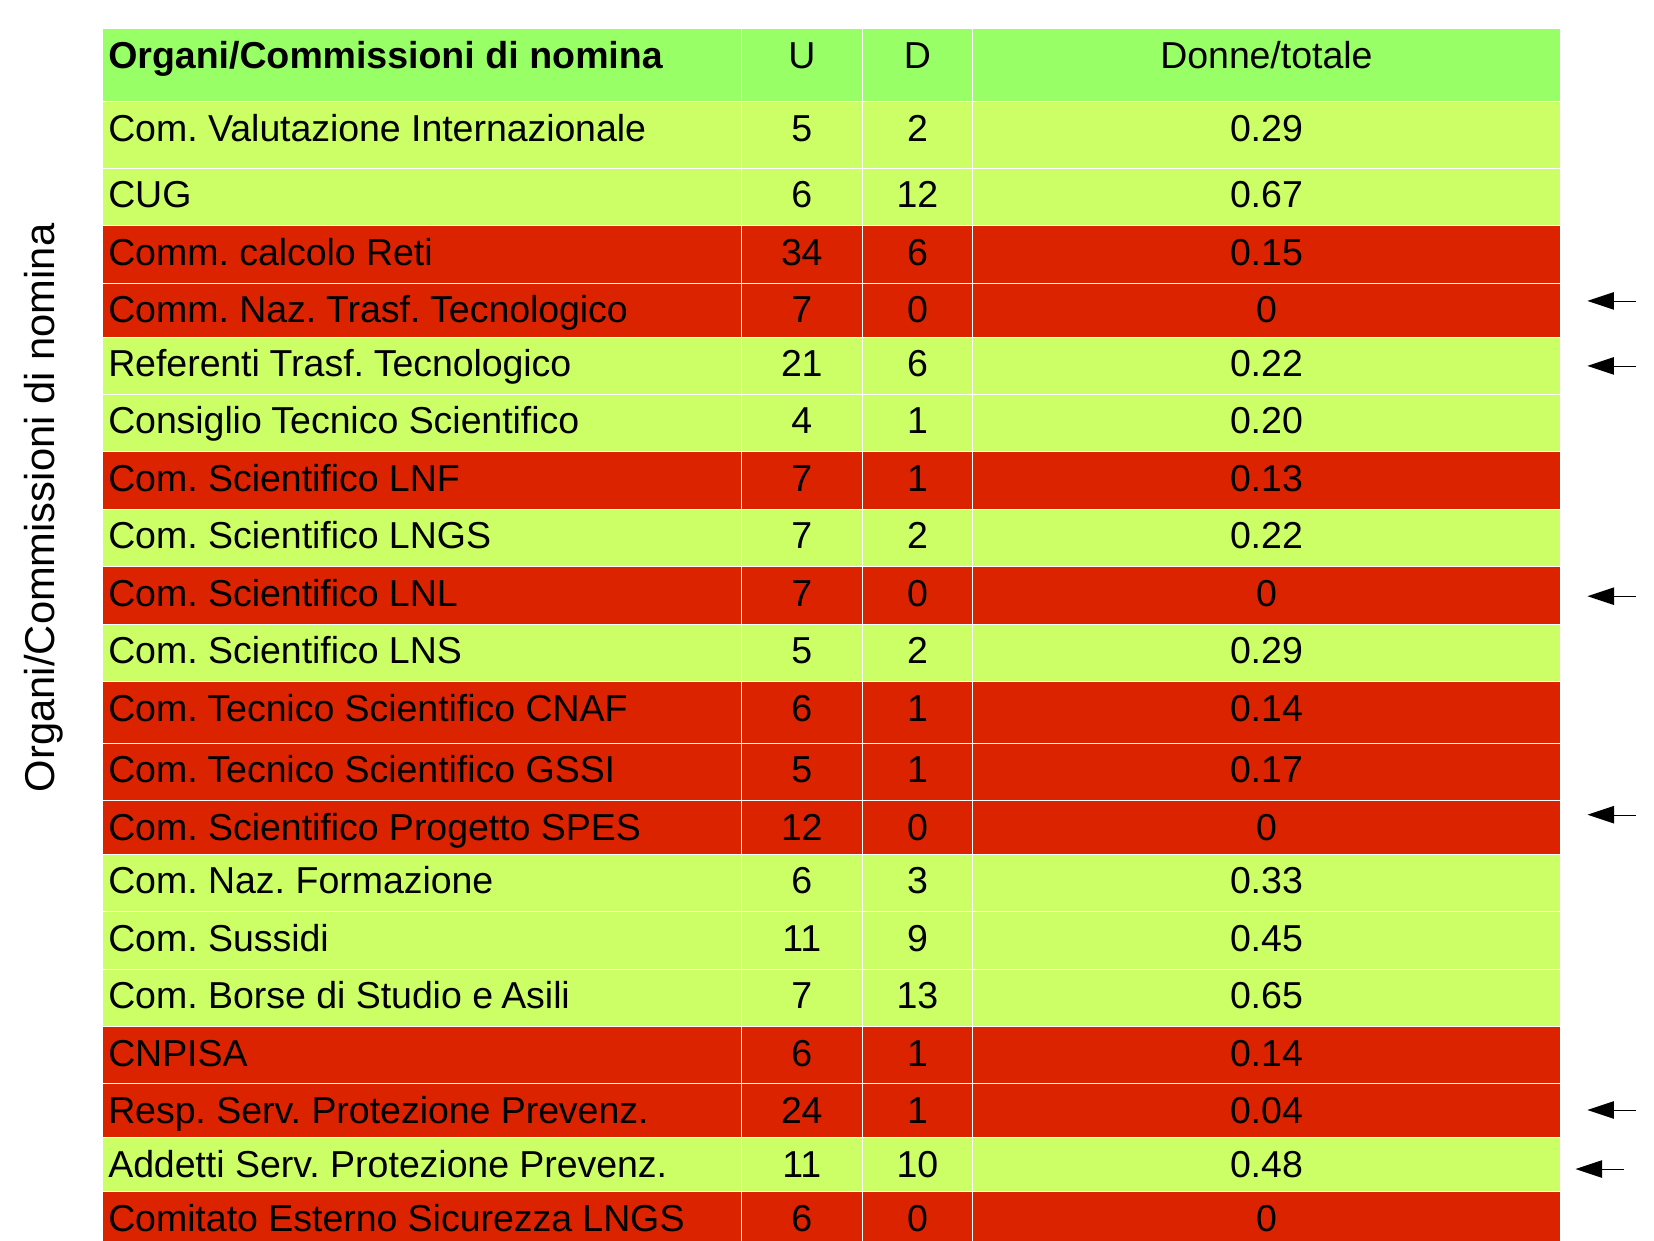

| Organi/Commissioni di nomina | U | D | Donne/totale |
| --- | --- | --- | --- |
| Com. Valutazione Internazionale | 5 | 2 | 0.29 |
| CUG | 6 | 12 | 0.67 |
| Comm. calcolo Reti | 34 | 6 | 0.15 |
| Comm. Naz. Trasf. Tecnologico | 7 | 0 | 0 |
| Referenti Trasf. Tecnologico | 21 | 6 | 0.22 |
| Consiglio Tecnico Scientifico | 4 | 1 | 0.20 |
| Com. Scientifico LNF | 7 | 1 | 0.13 |
| Com. Scientifico LNGS | 7 | 2 | 0.22 |
| Com. Scientifico LNL | 7 | 0 | 0 |
| Com. Scientifico LNS | 5 | 2 | 0.29 |
| Com. Tecnico Scientifico CNAF | 6 | 1 | 0.14 |
| Com. Tecnico Scientifico GSSI | 5 | 1 | 0.17 |
| Com. Scientifico Progetto SPES | 12 | 0 | 0 |
| Com. Naz. Formazione | 6 | 3 | 0.33 |
| Com. Sussidi | 11 | 9 | 0.45 |
| Com. Borse di Studio e Asili | 7 | 13 | 0.65 |
| CNPISA | 6 | 1 | 0.14 |
| Resp. Serv. Protezione Prevenz. | 24 | 1 | 0.04 |
| Addetti Serv. Protezione Prevenz. | 11 | 10 | 0.48 |
| Comitato Esterno Sicurezza LNGS | 6 | 0 | 0 |
#
Organi/Commissioni di nomina